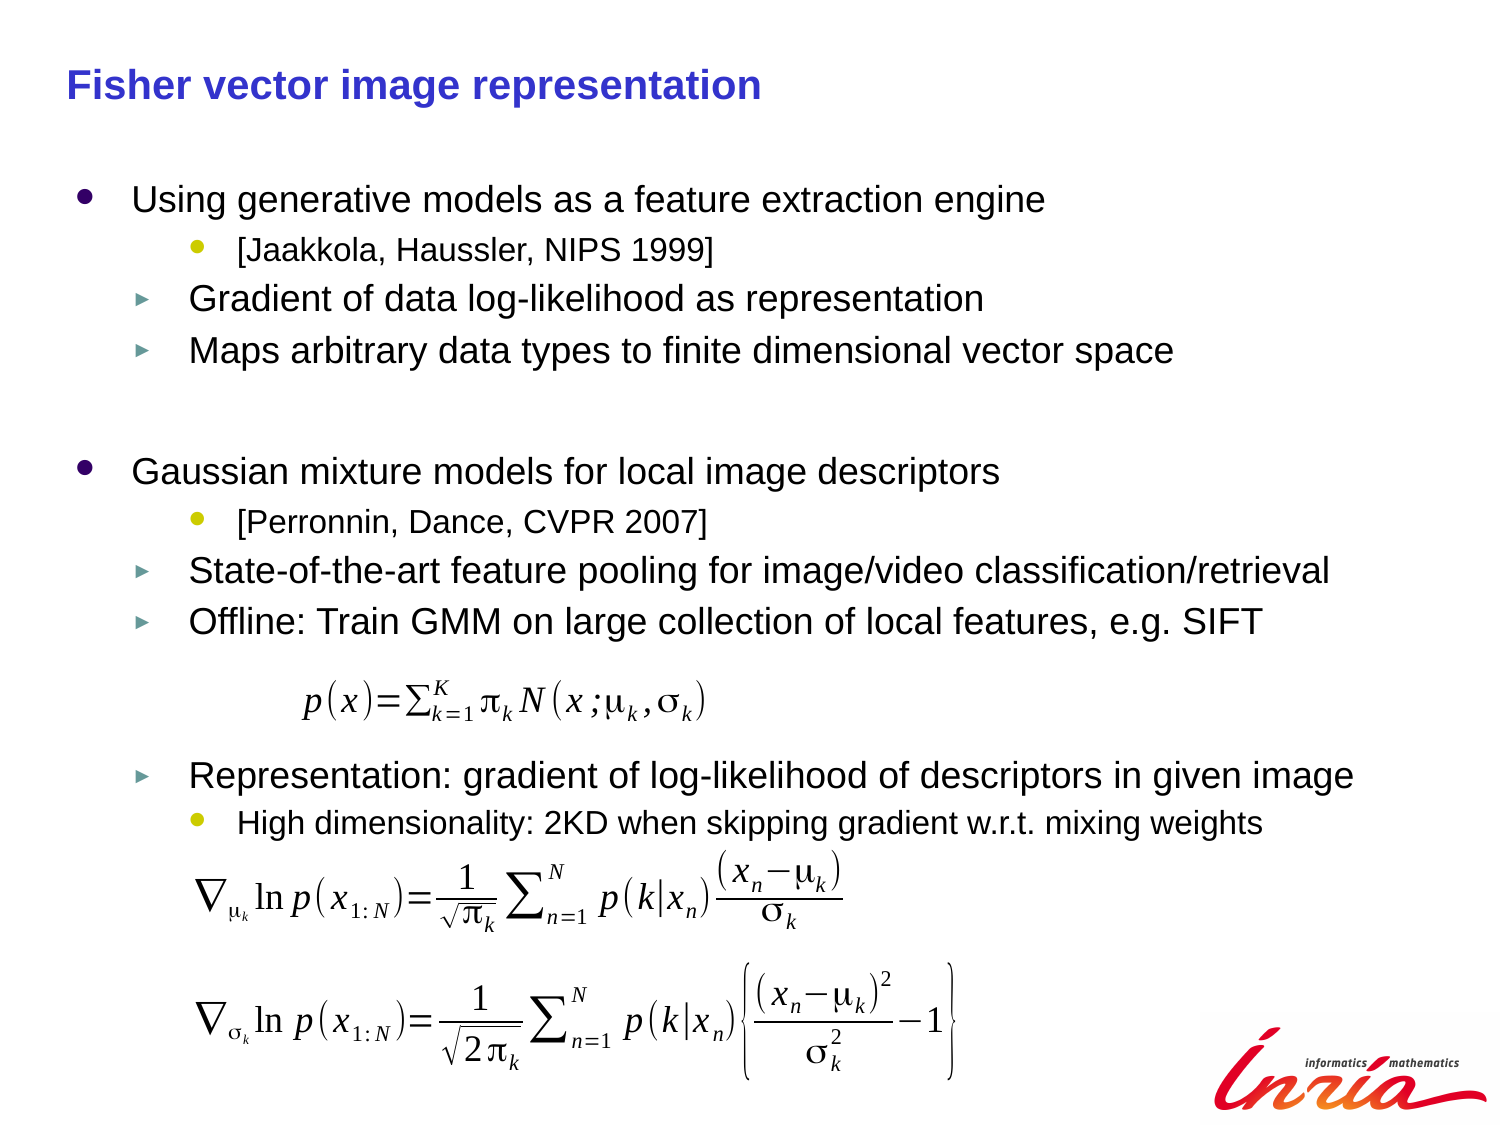

# Fisher vector image representation
Using generative models as a feature extraction engine
[Jaakkola, Haussler, NIPS 1999]
Gradient of data log-likelihood as representation
Maps arbitrary data types to finite dimensional vector space
Gaussian mixture models for local image descriptors
[Perronnin, Dance, CVPR 2007]
State-of-the-art feature pooling for image/video classification/retrieval
Offline: Train GMM on large collection of local features, e.g. SIFT
Representation: gradient of log-likelihood of descriptors in given image
High dimensionality: 2KD when skipping gradient w.r.t. mixing weights